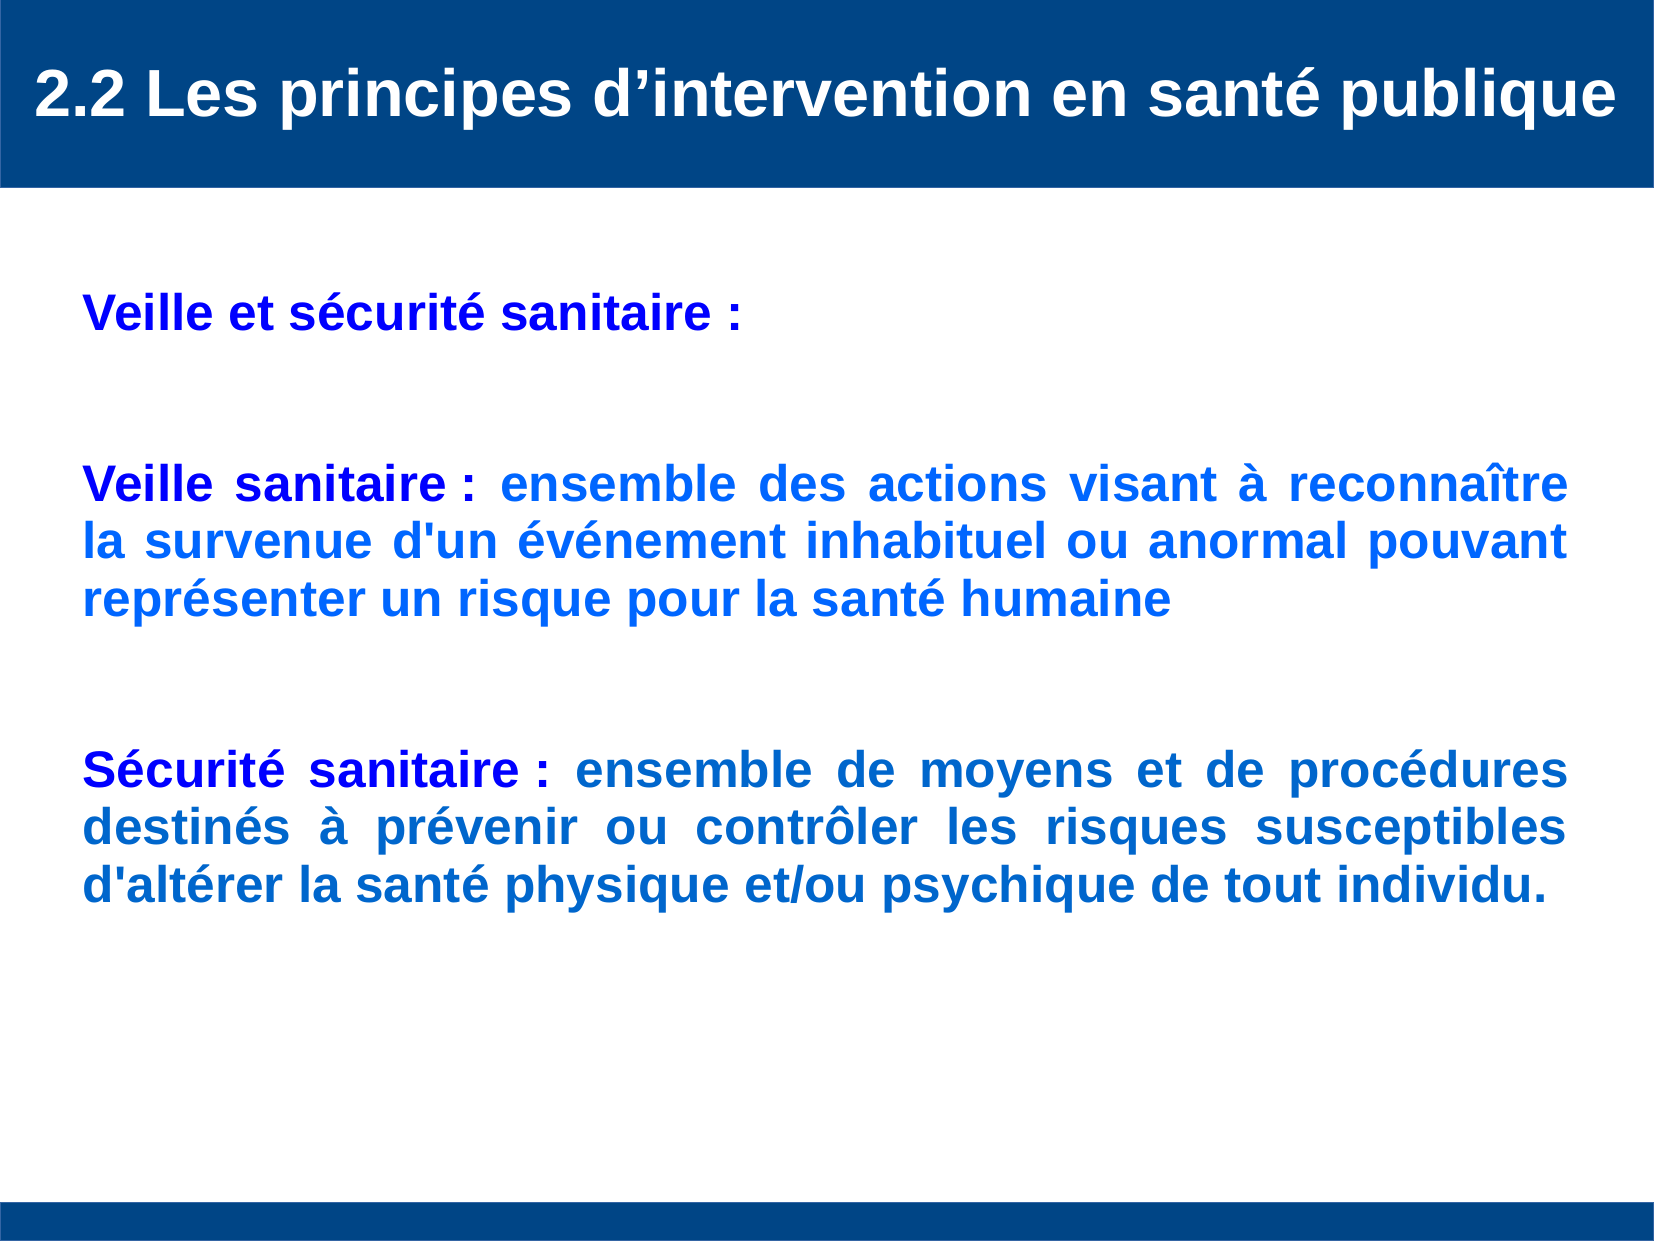

# 2.2 Les principes d’intervention en santé publique
Veille et sécurité sanitaire :
Veille sanitaire : ensemble des actions visant à reconnaître la survenue d'un événement inhabituel ou anormal pouvant représenter un risque pour la santé humaine
Sécurité sanitaire : ensemble de moyens et de procédures destinés à prévenir ou contrôler les risques susceptibles d'altérer la santé physique et/ou psychique de tout individu.